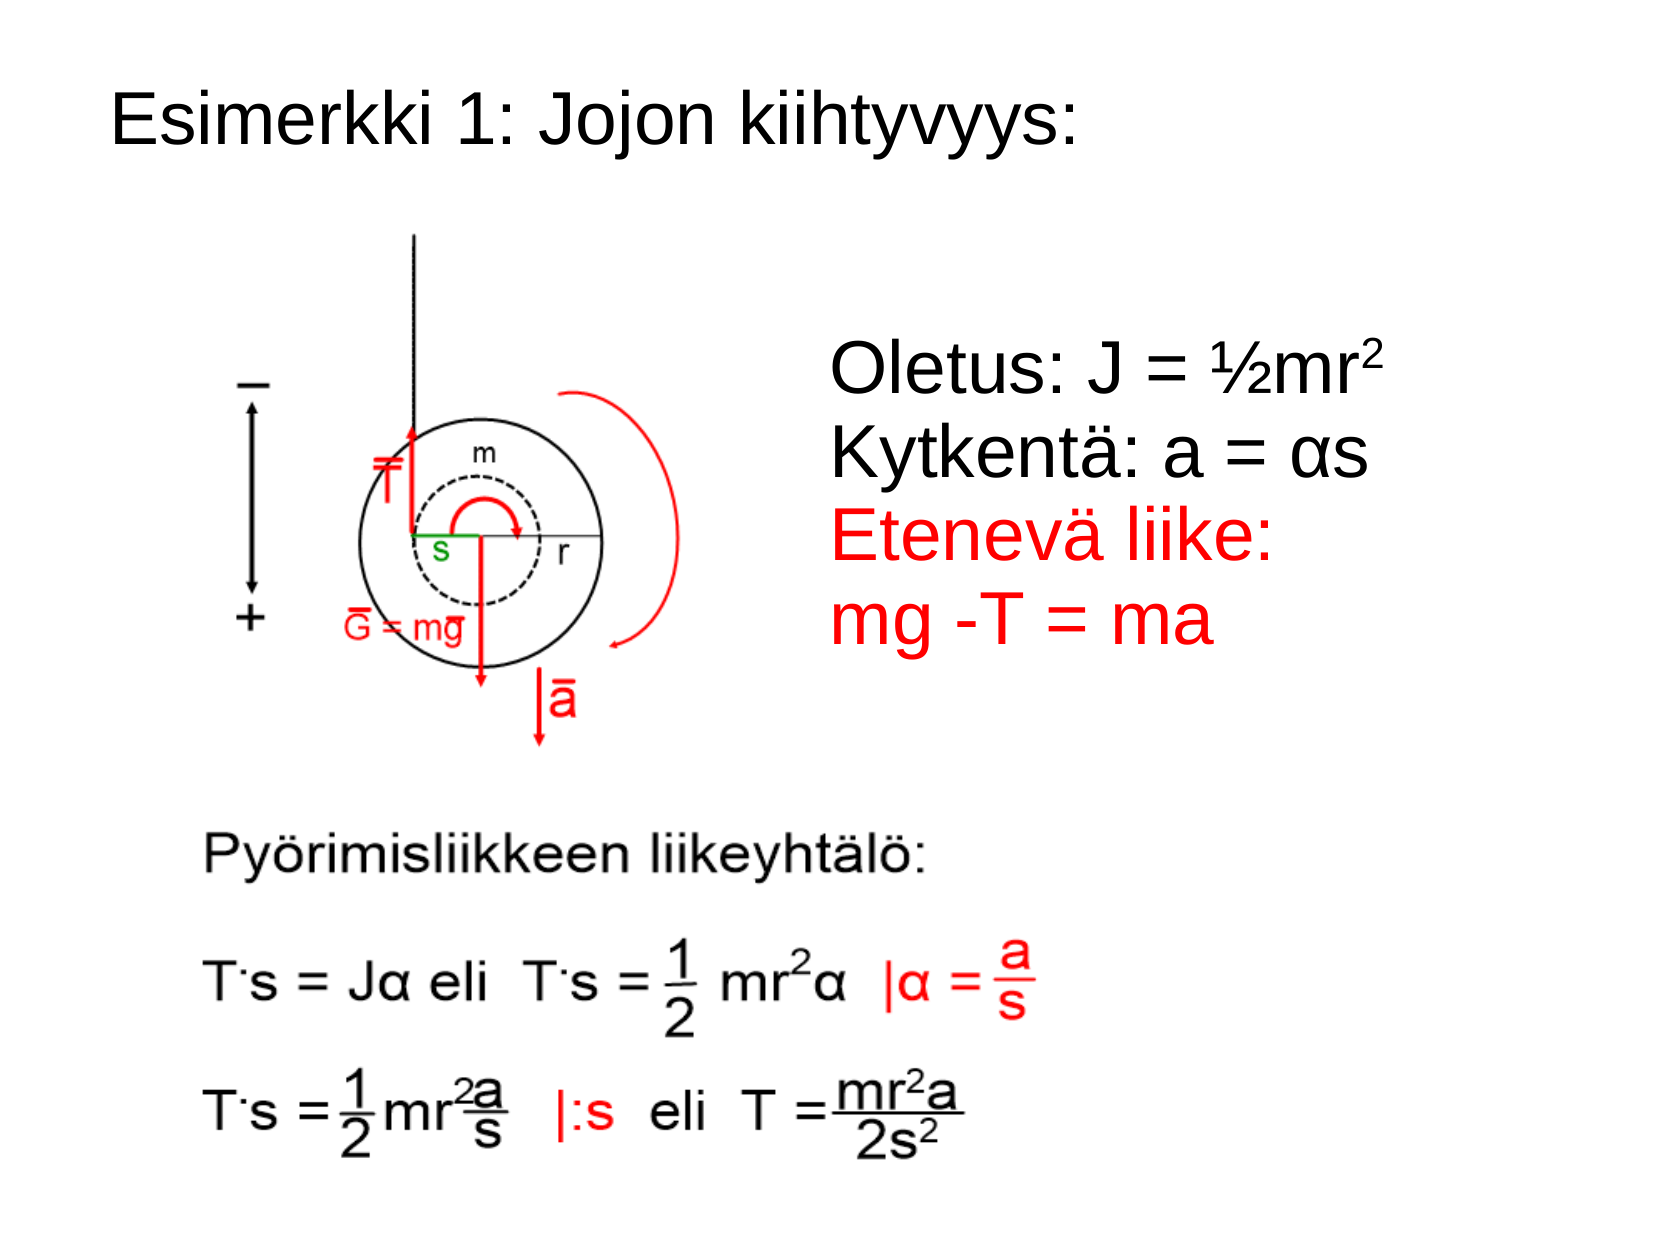

Esimerkki 1: Jojon kiihtyvyys:
Oletus: J = ½mr2
Kytkentä: a = αs
Etenevä liike:
mg -T = ma